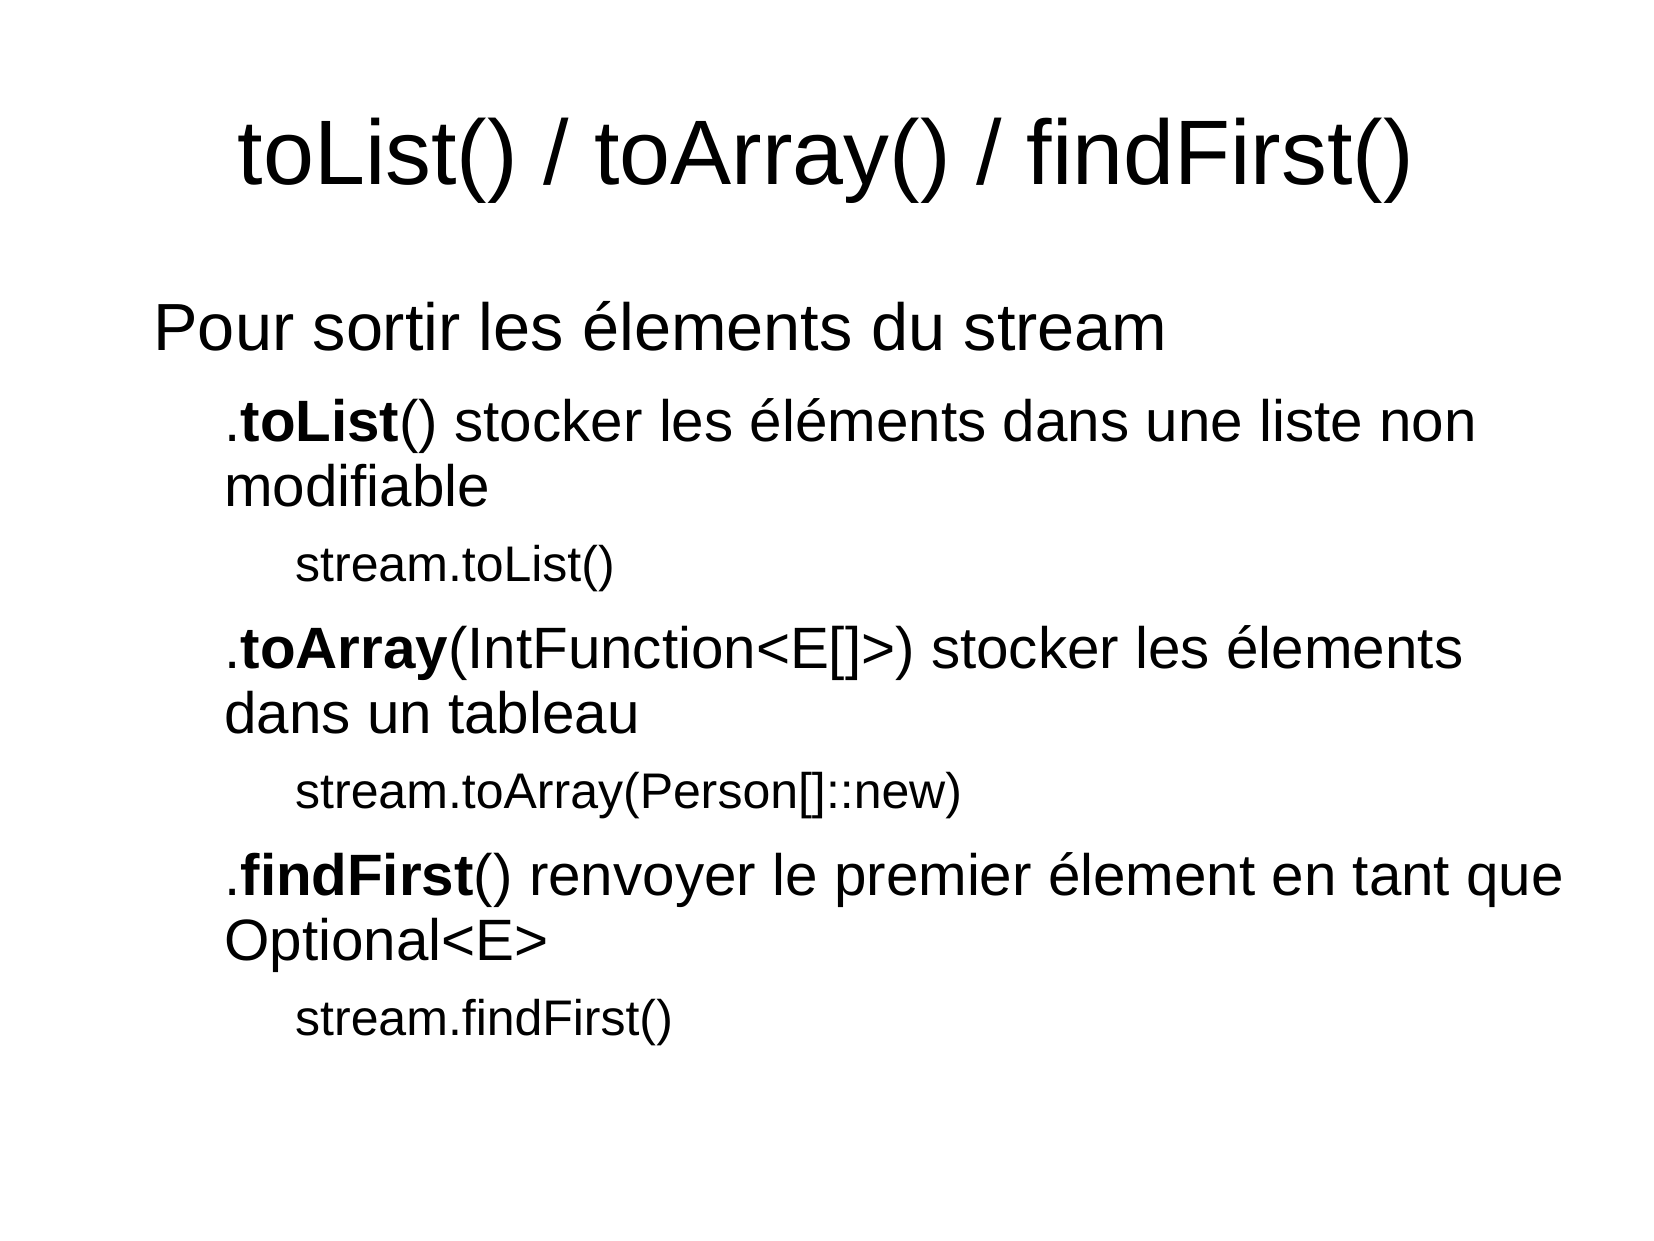

# toList() / toArray() / findFirst()
Pour sortir les élements du stream
.toList() stocker les éléments dans une liste non modifiable
stream.toList()
.toArray(IntFunction<E[]>) stocker les élements dans un tableau
stream.toArray(Person[]::new)
.findFirst() renvoyer le premier élement en tant que Optional<E>
stream.findFirst()